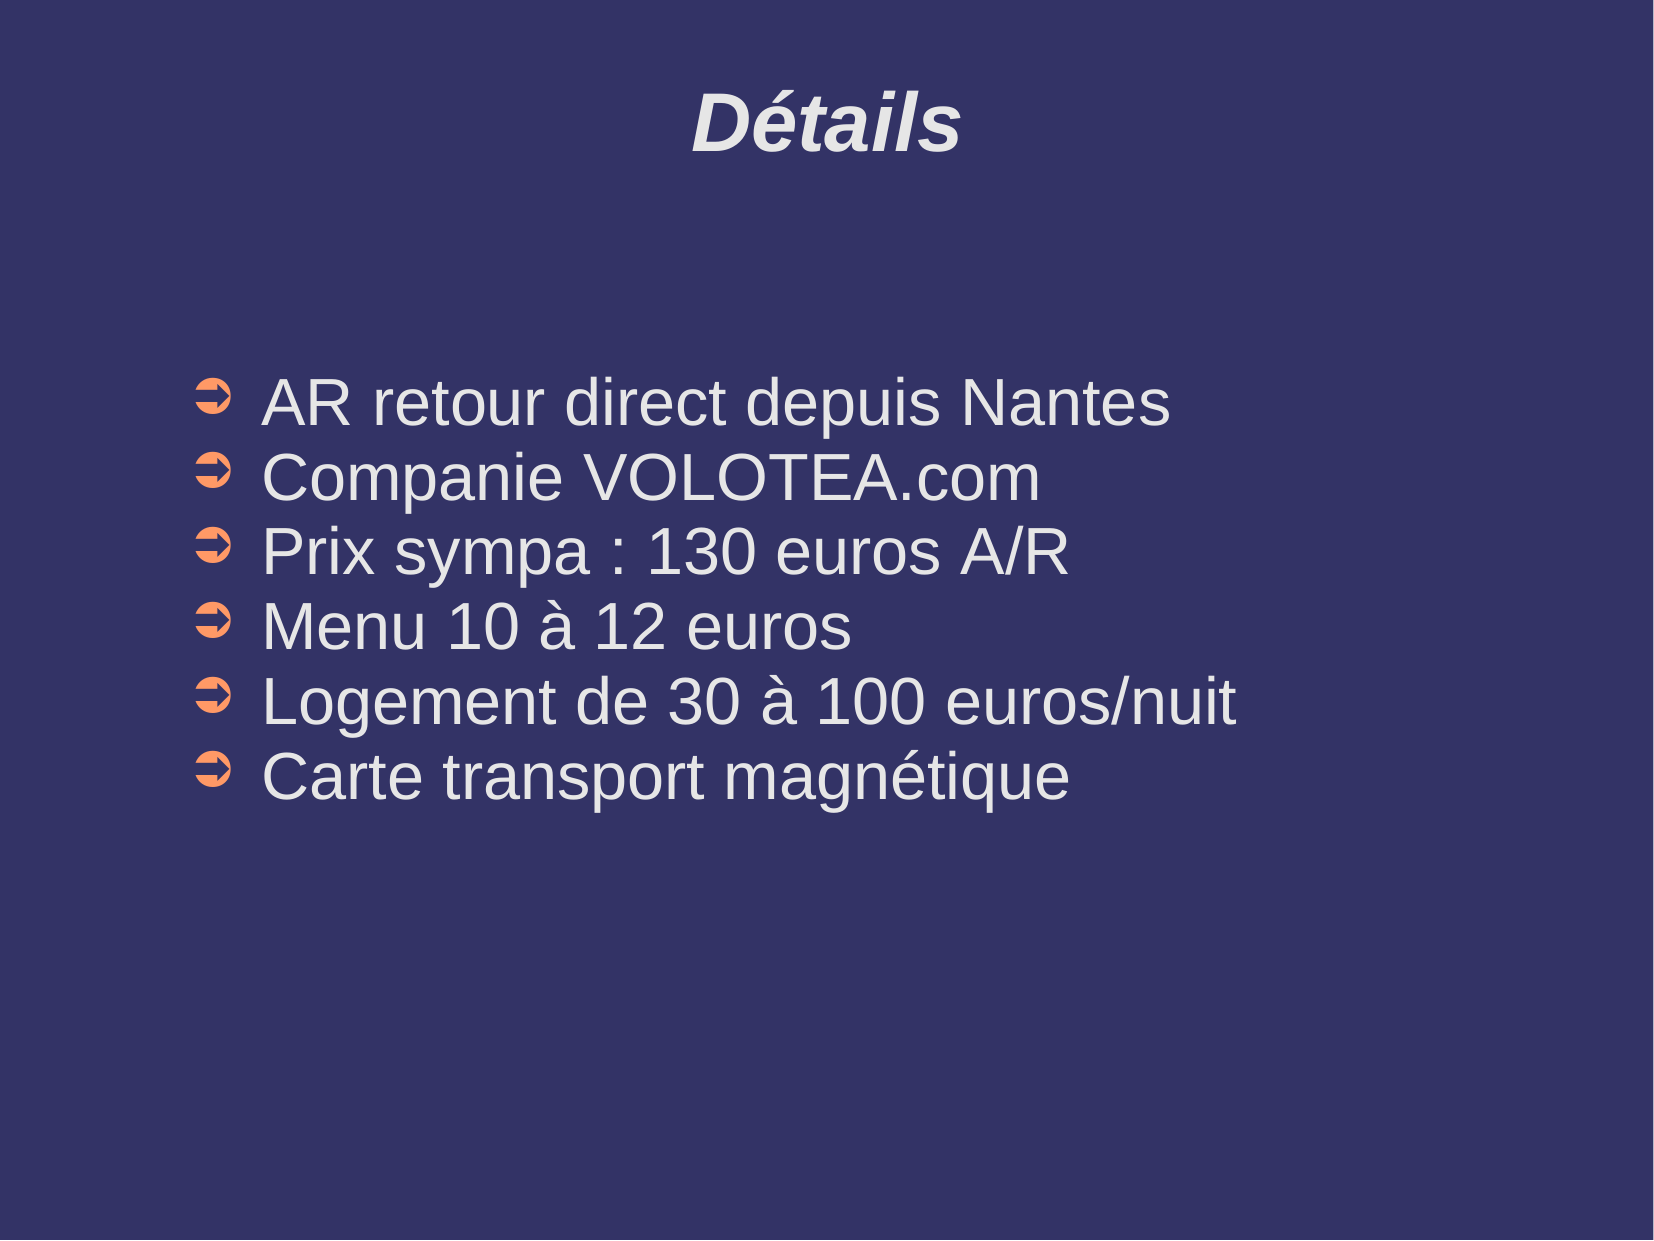

# Détails
AR retour direct depuis Nantes
Companie VOLOTEA.com
Prix sympa : 130 euros A/R
Menu 10 à 12 euros
Logement de 30 à 100 euros/nuit
Carte transport magnétique